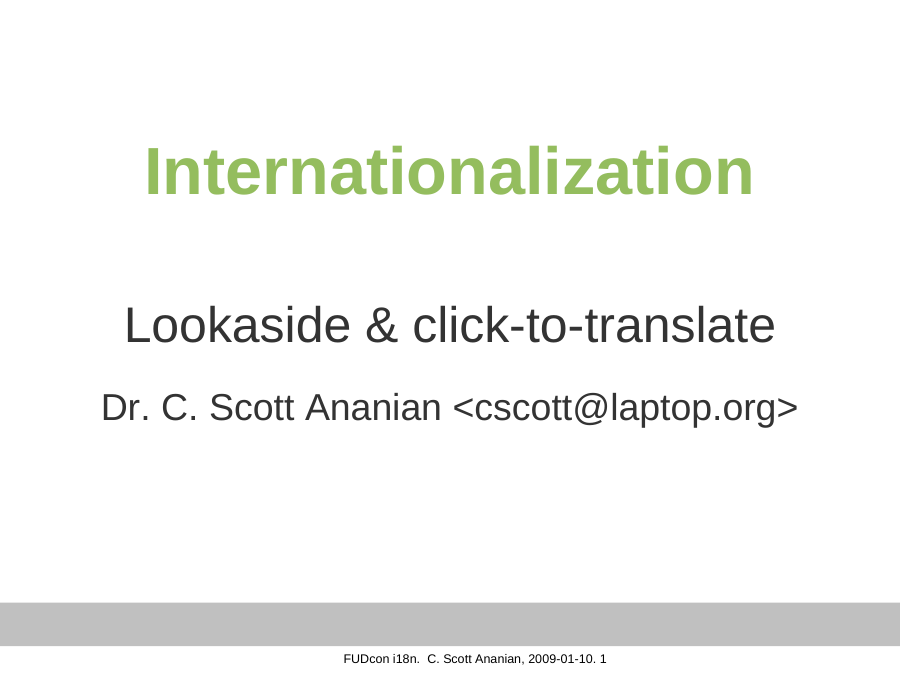

# Internationalization
Lookaside & click-to-translate
Dr. C. Scott Ananian <cscott@laptop.org>